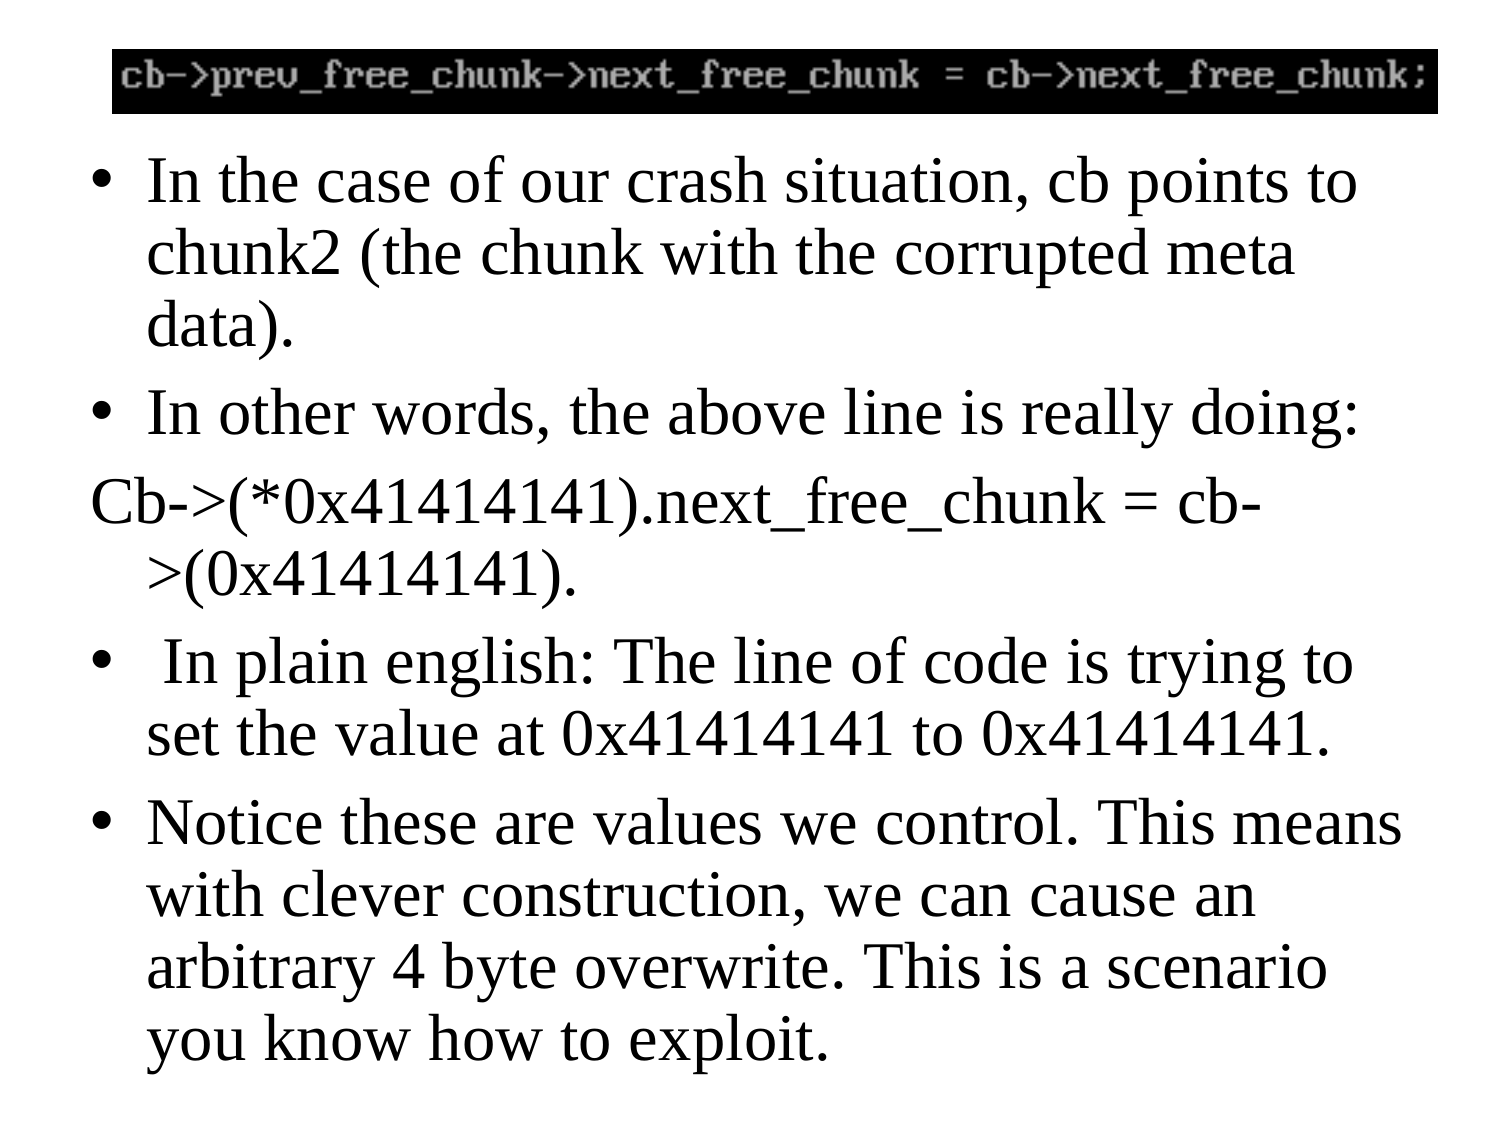

# In the case of our crash situation, cb points to chunk2 (the chunk with the corrupted meta data).
In other words, the above line is really doing:
Cb->(*0x41414141).next_free_chunk = cb->(0x41414141).
 In plain english: The line of code is trying to set the value at 0x41414141 to 0x41414141.
Notice these are values we control. This means with clever construction, we can cause an arbitrary 4 byte overwrite. This is a scenario you know how to exploit.